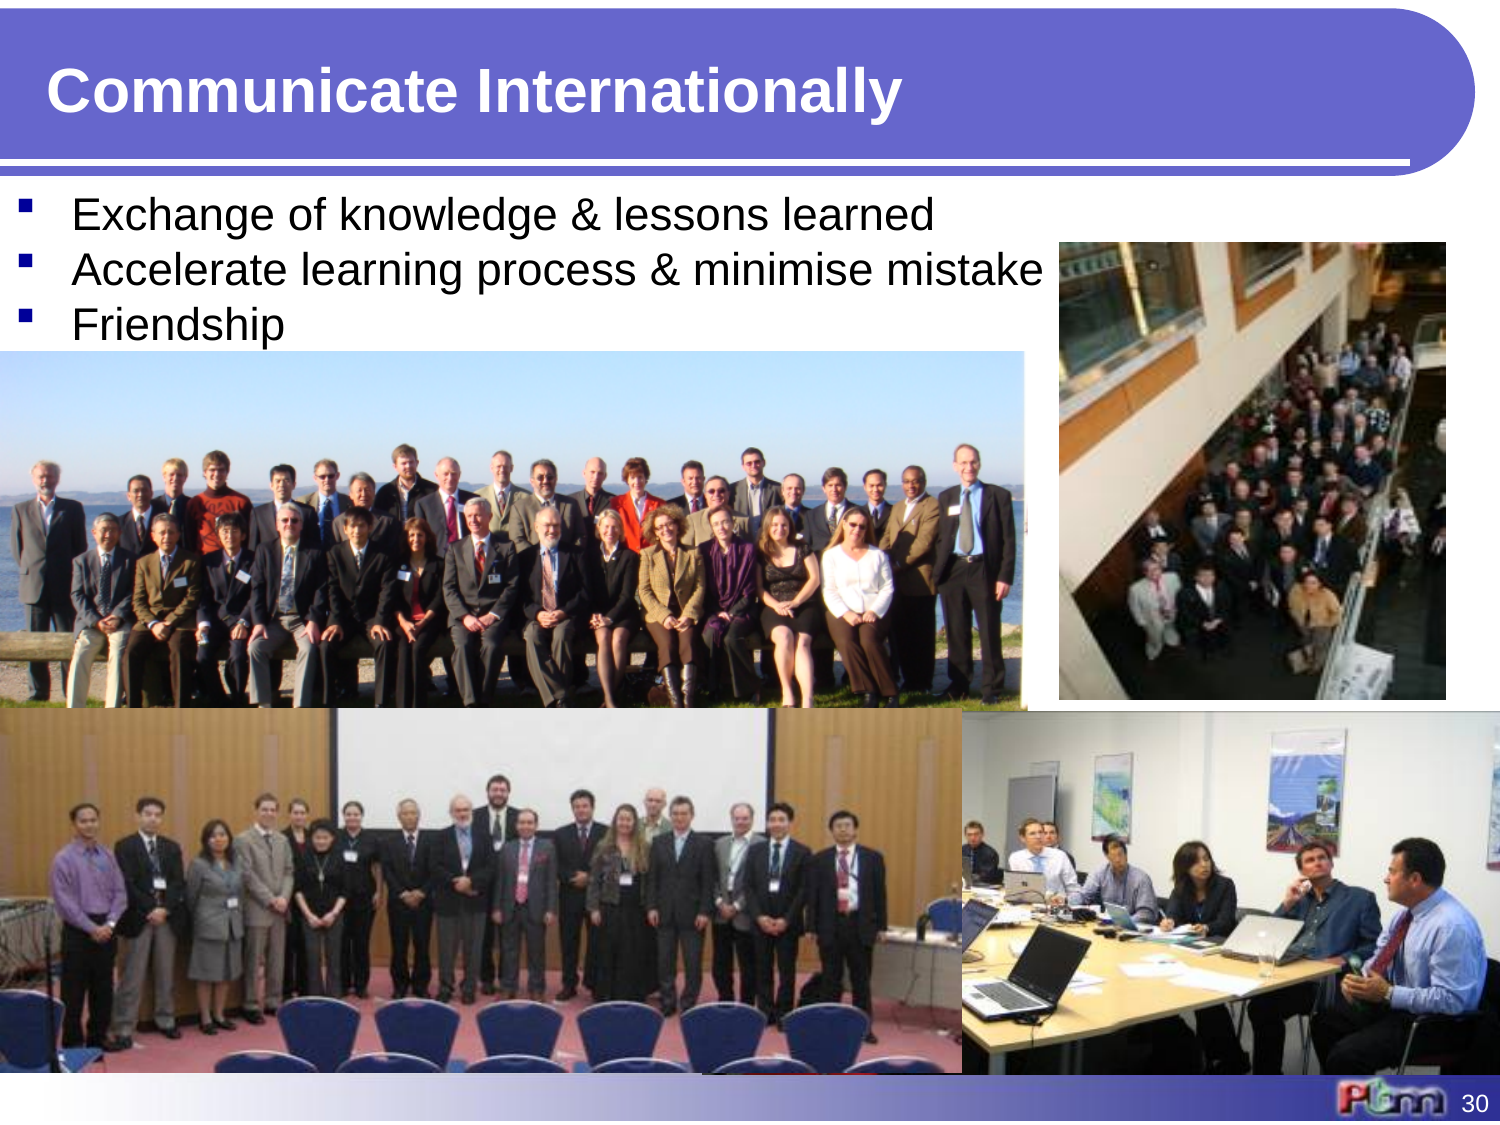

# Communicate Internationally
Exchange of knowledge & lessons learned
Accelerate learning process & minimise mistake
Friendship